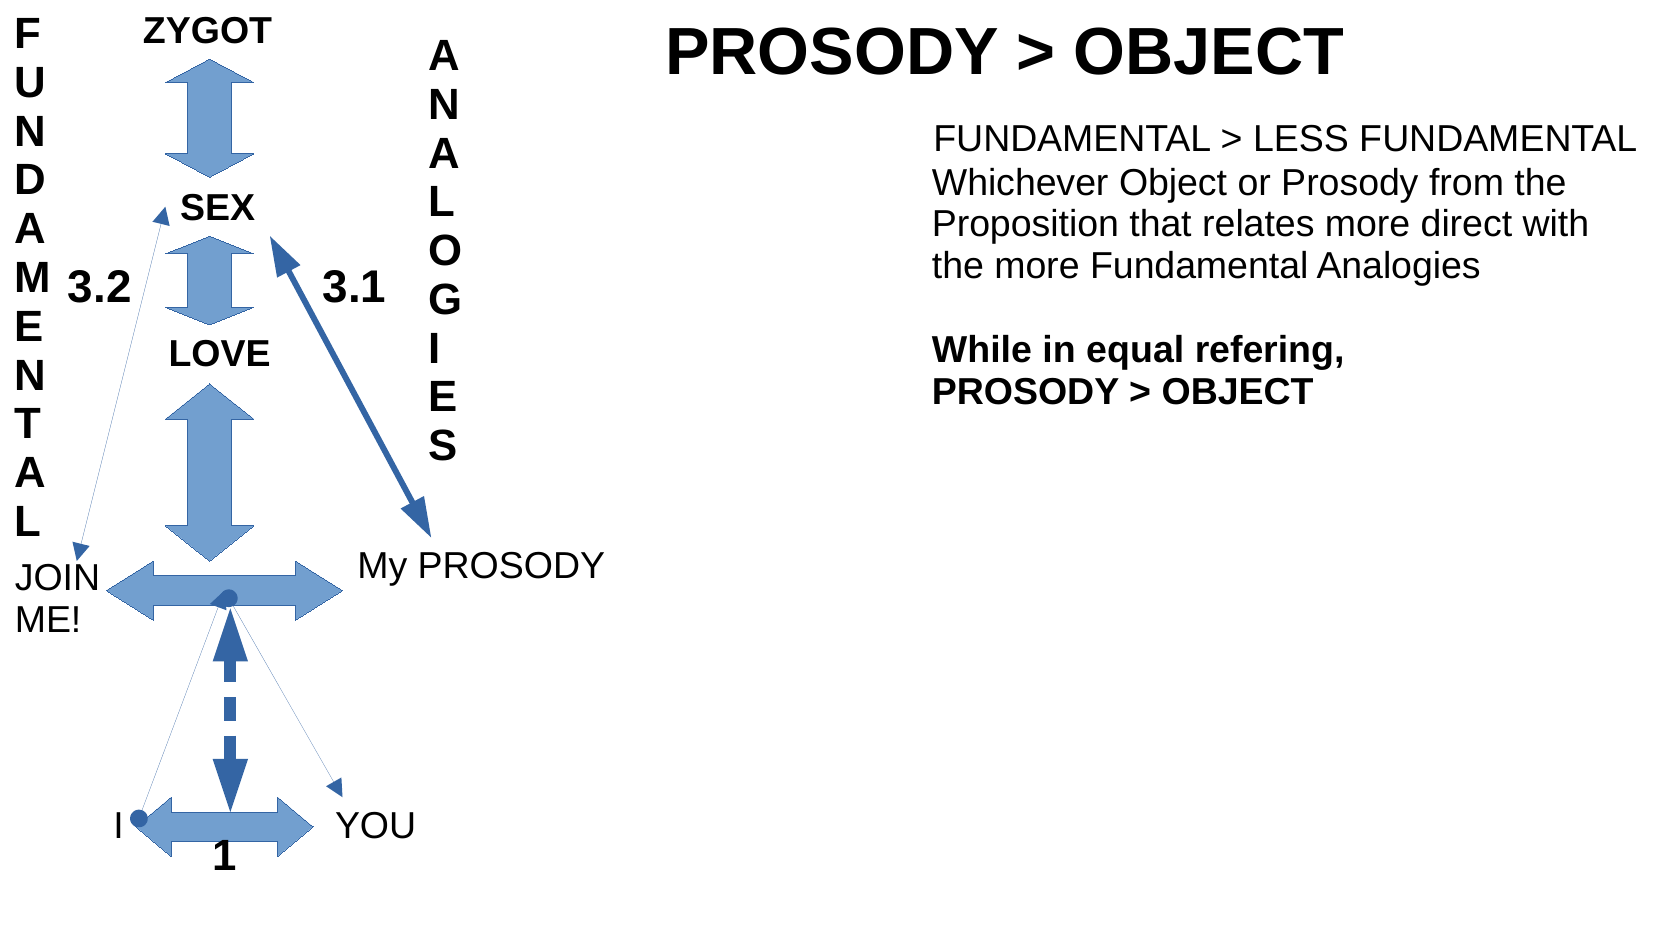

FUNDAMENTAL
ZYGOT
 PROSODY > OBJECT
ANALOGIES
FUNDAMENTAL > LESS FUNDAMENTAL
Whichever Object or Prosody from the Proposition that relates more direct with the more Fundamental Analogies
While in equal refering,
PROSODY > OBJECT
SEX
3.2 3.1
LOVE
My PROSODY
JOIN ME!
I
YOU
1